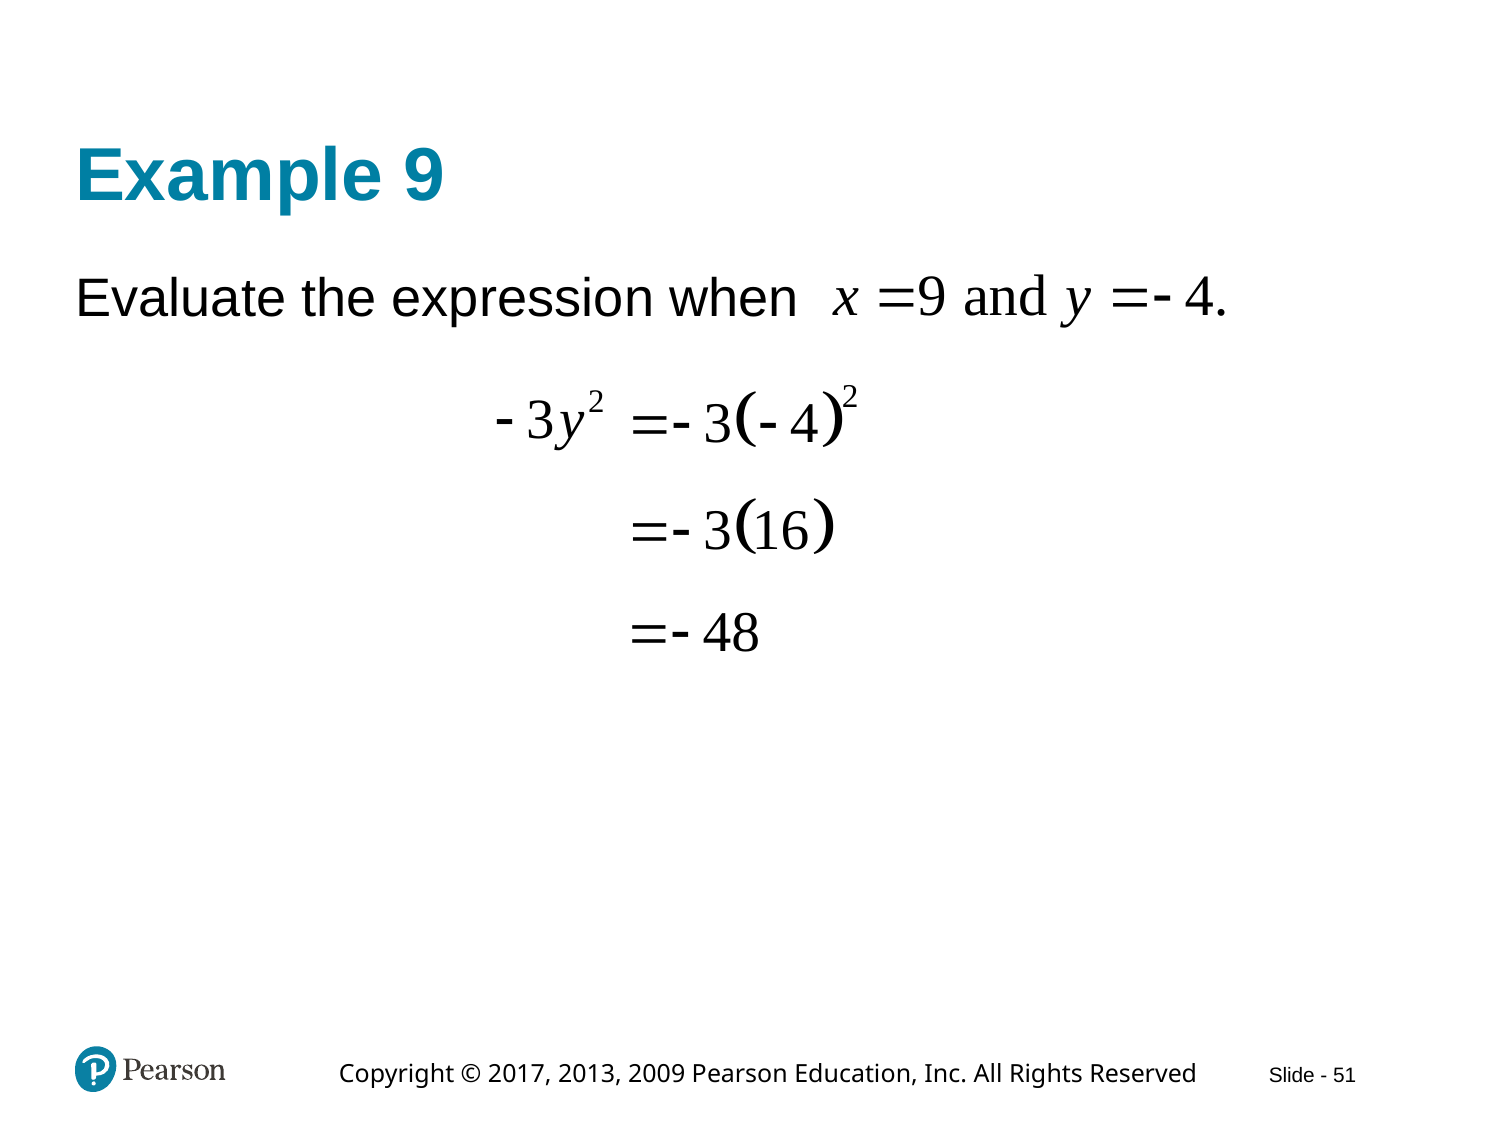

# Example 9
Evaluate the expression when